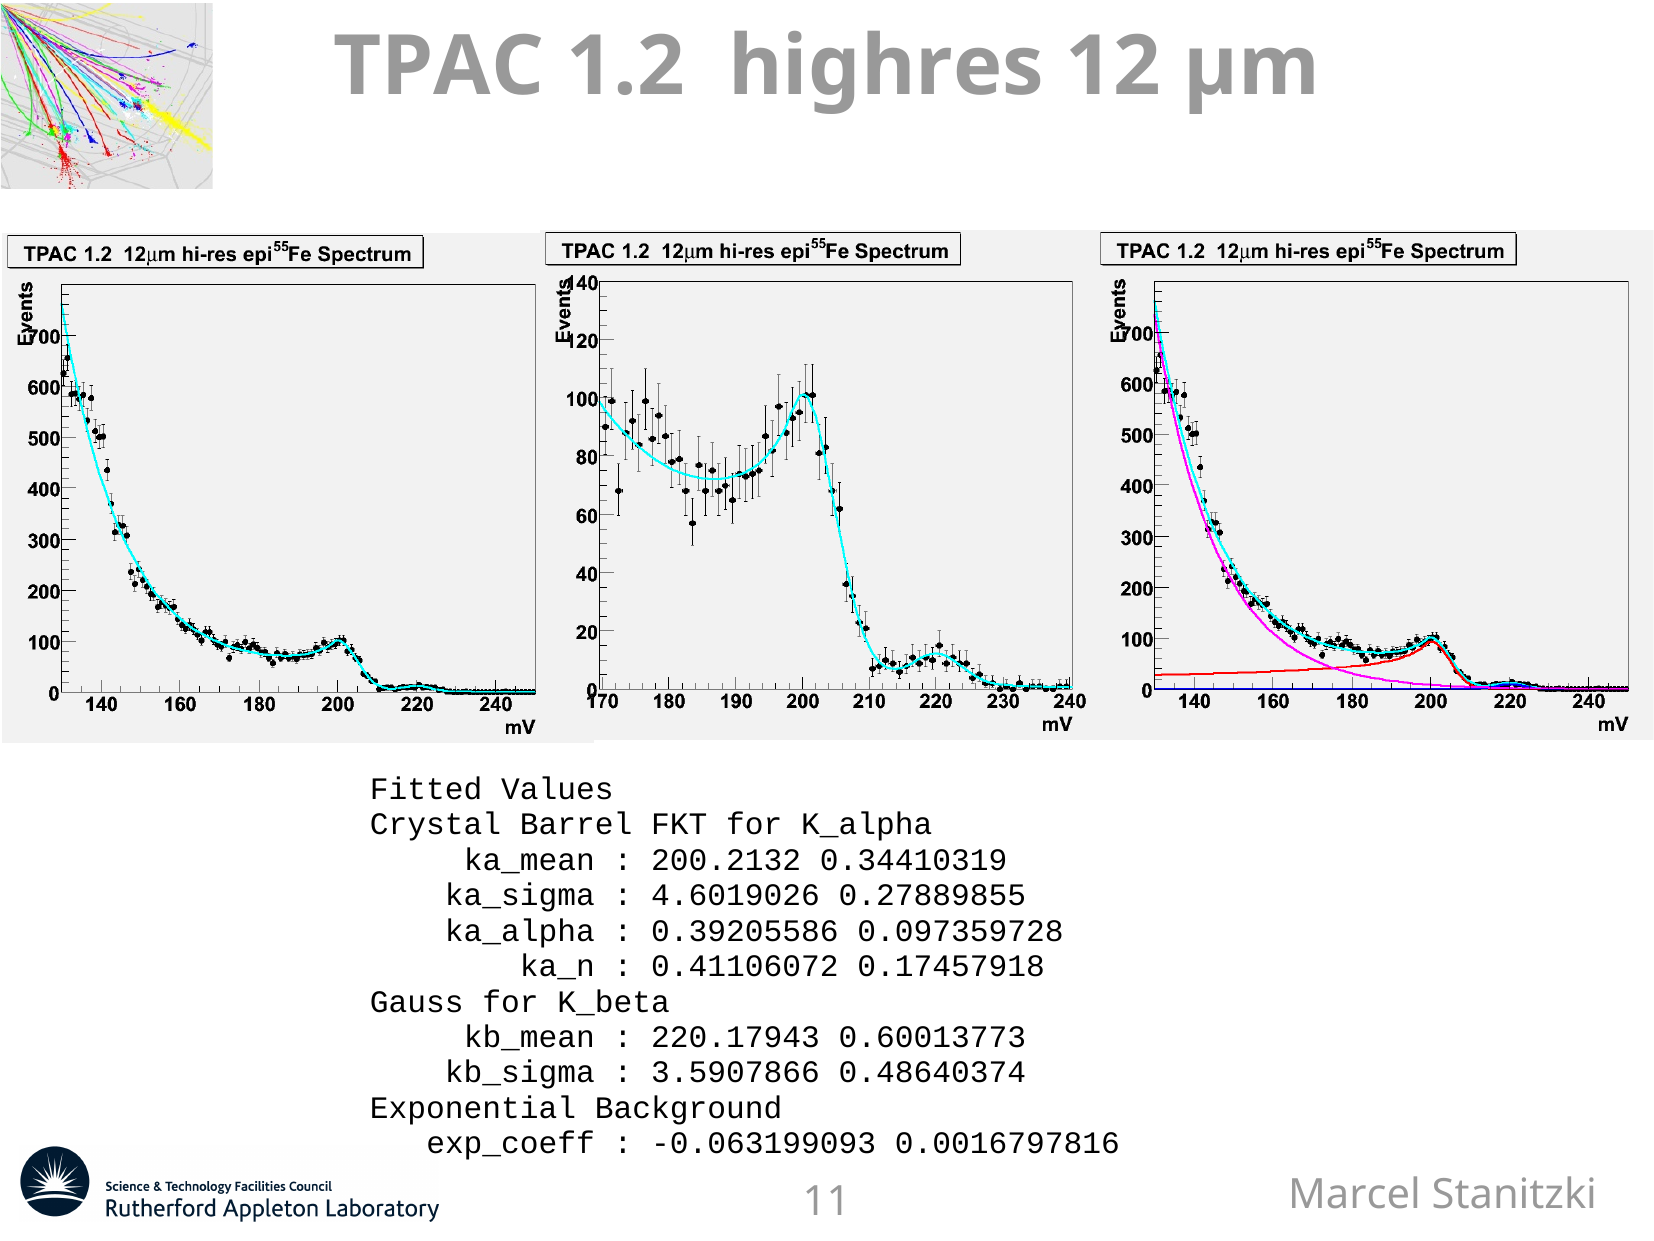

# TPAC 1.2 highres 12 μm
Fitted Values
Crystal Barrel FKT for K_alpha
 ka_mean : 200.2132 0.34410319
 ka_sigma : 4.6019026 0.27889855
 ka_alpha : 0.39205586 0.097359728
 ka_n : 0.41106072 0.17457918
Gauss for K_beta
 kb_mean : 220.17943 0.60013773
 kb_sigma : 3.5907866 0.48640374
Exponential Background
 exp_coeff : -0.063199093 0.0016797816